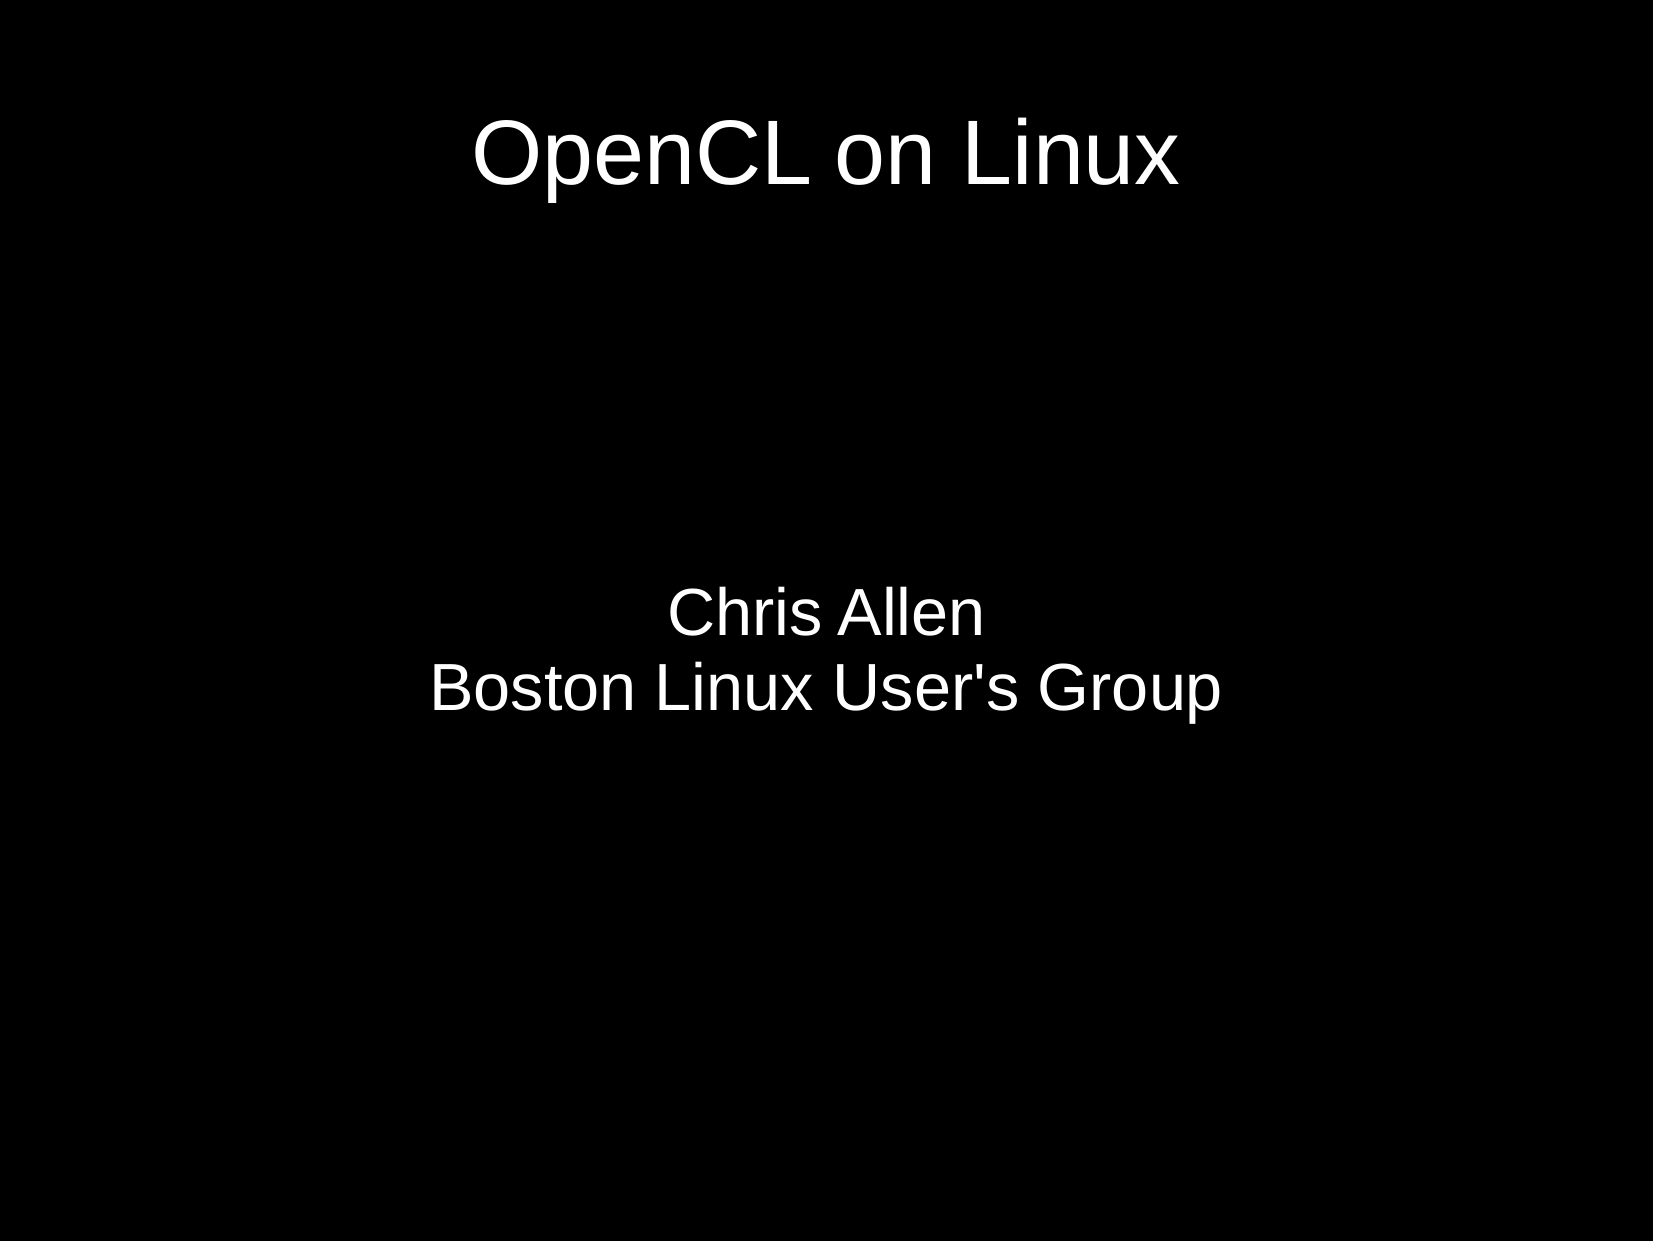

# OpenCL on Linux
Chris Allen
Boston Linux User's Group